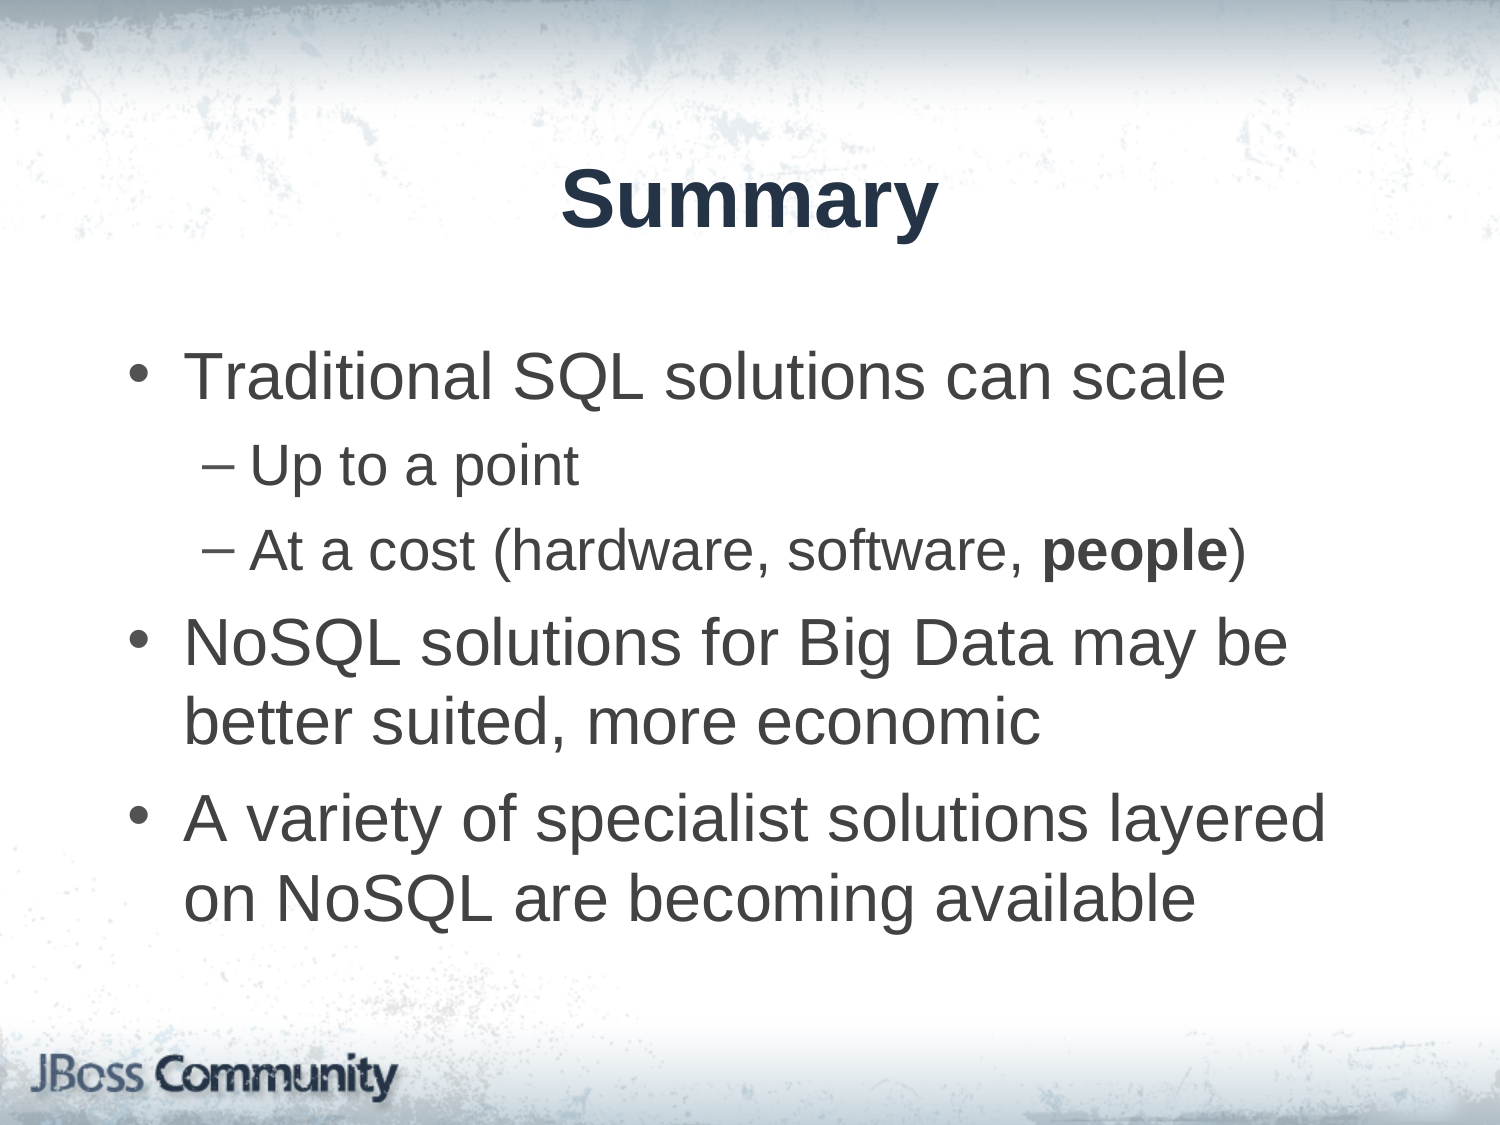

# Summary
Traditional SQL solutions can scale
Up to a point
At a cost (hardware, software, people)
NoSQL solutions for Big Data may be better suited, more economic
A variety of specialist solutions layered on NoSQL are becoming available